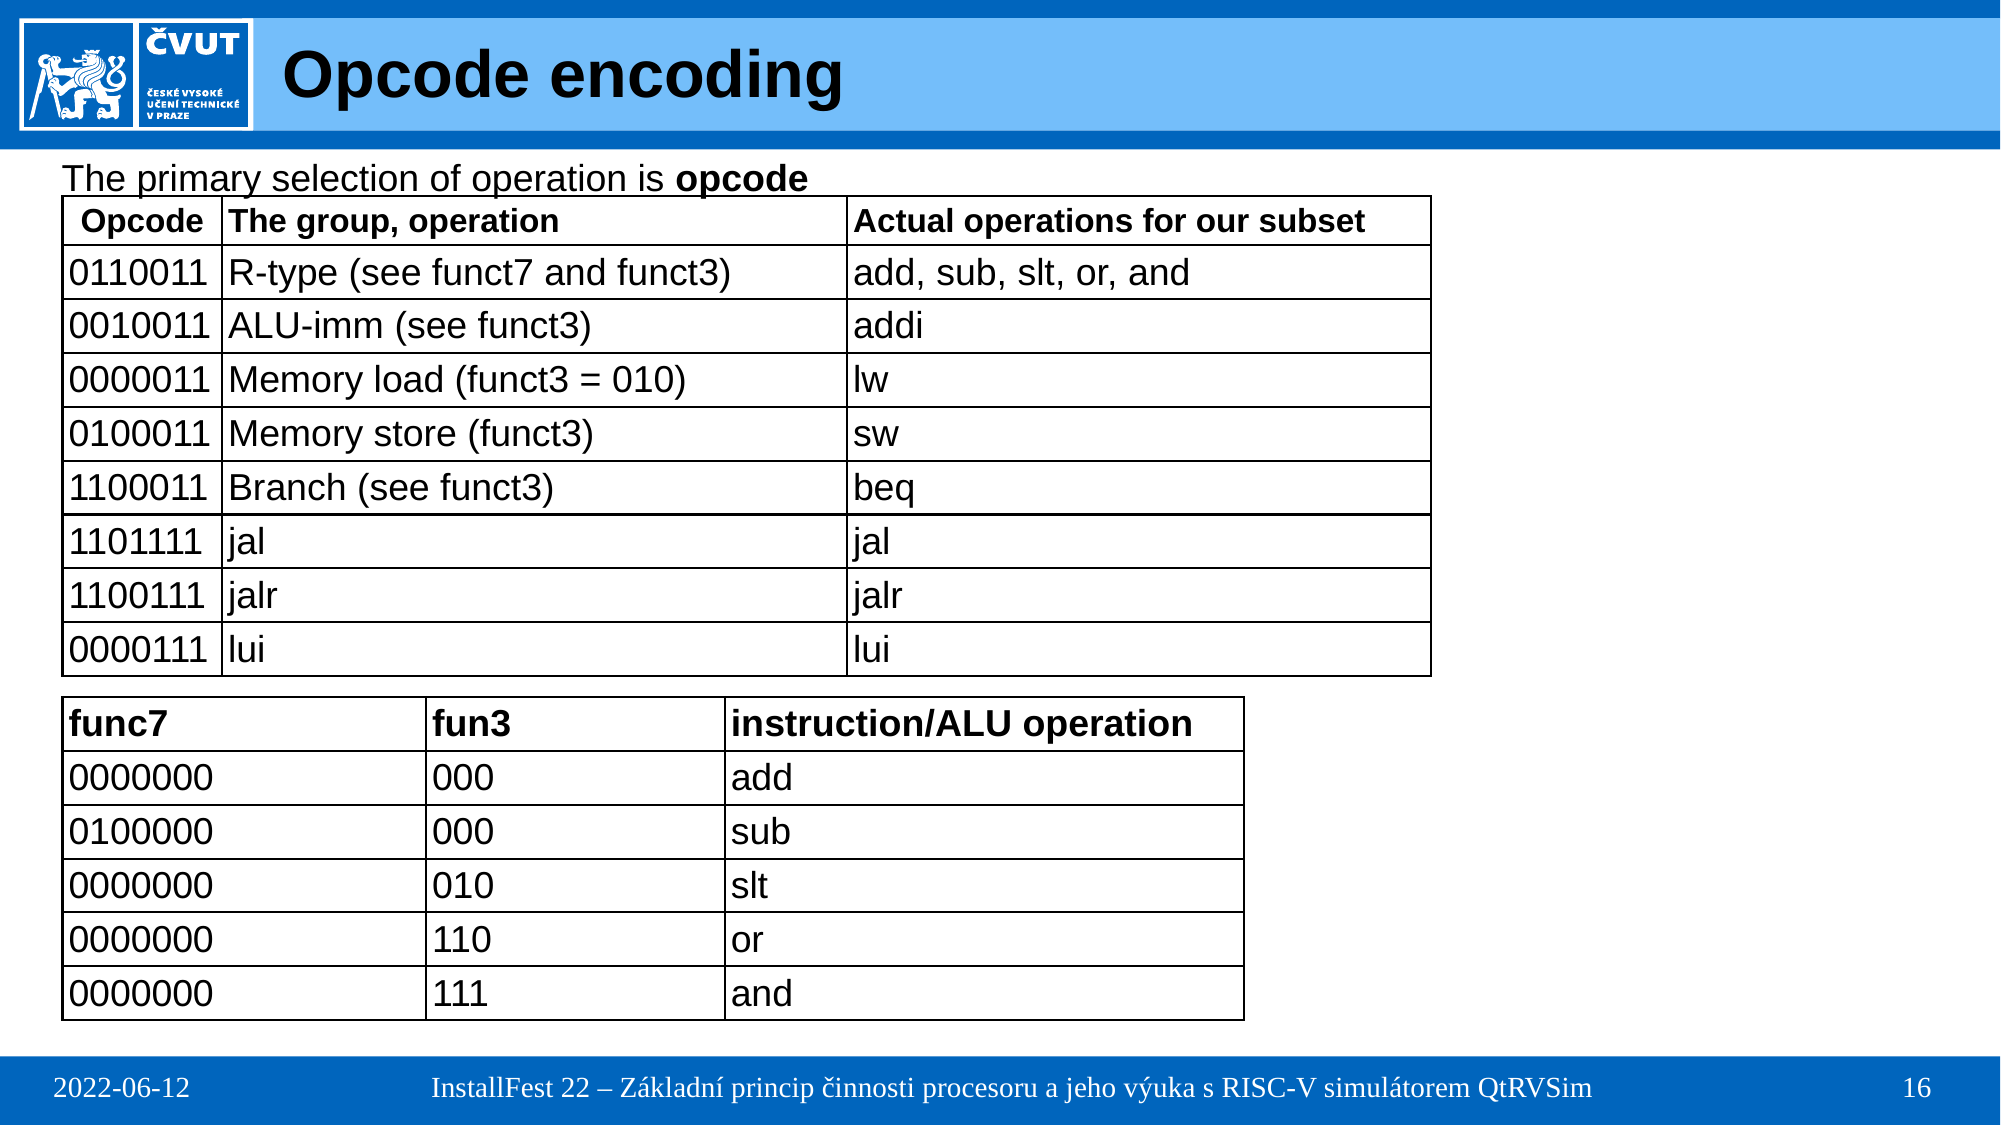

# Opcode encoding
The primary selection of operation is opcode
| Opcode | The group, operation | Actual operations for our subset |
| --- | --- | --- |
| 0110011 | R-type (see funct7 and funct3) | add, sub, slt, or, and |
| 0010011 | ALU-imm (see funct3) | addi |
| 0000011 | Memory load (funct3 = 010) | lw |
| 0100011 | Memory store (funct3) | sw |
| 1100011 | Branch (see funct3) | beq |
| 1101111 | jal | jal |
| 1100111 | jalr | jalr |
| 0000111 | lui | lui |
| func7 | fun3 | instruction/ALU operation |
| --- | --- | --- |
| 0000000 | 000 | add |
| 0100000 | 000 | sub |
| 0000000 | 010 | slt |
| 0000000 | 110 | or |
| 0000000 | 111 | and |
2022-06-12
InstallFest 22 – Základní princip činnosti procesoru a jeho výuka s RISC-V simulátorem QtRVSim
16